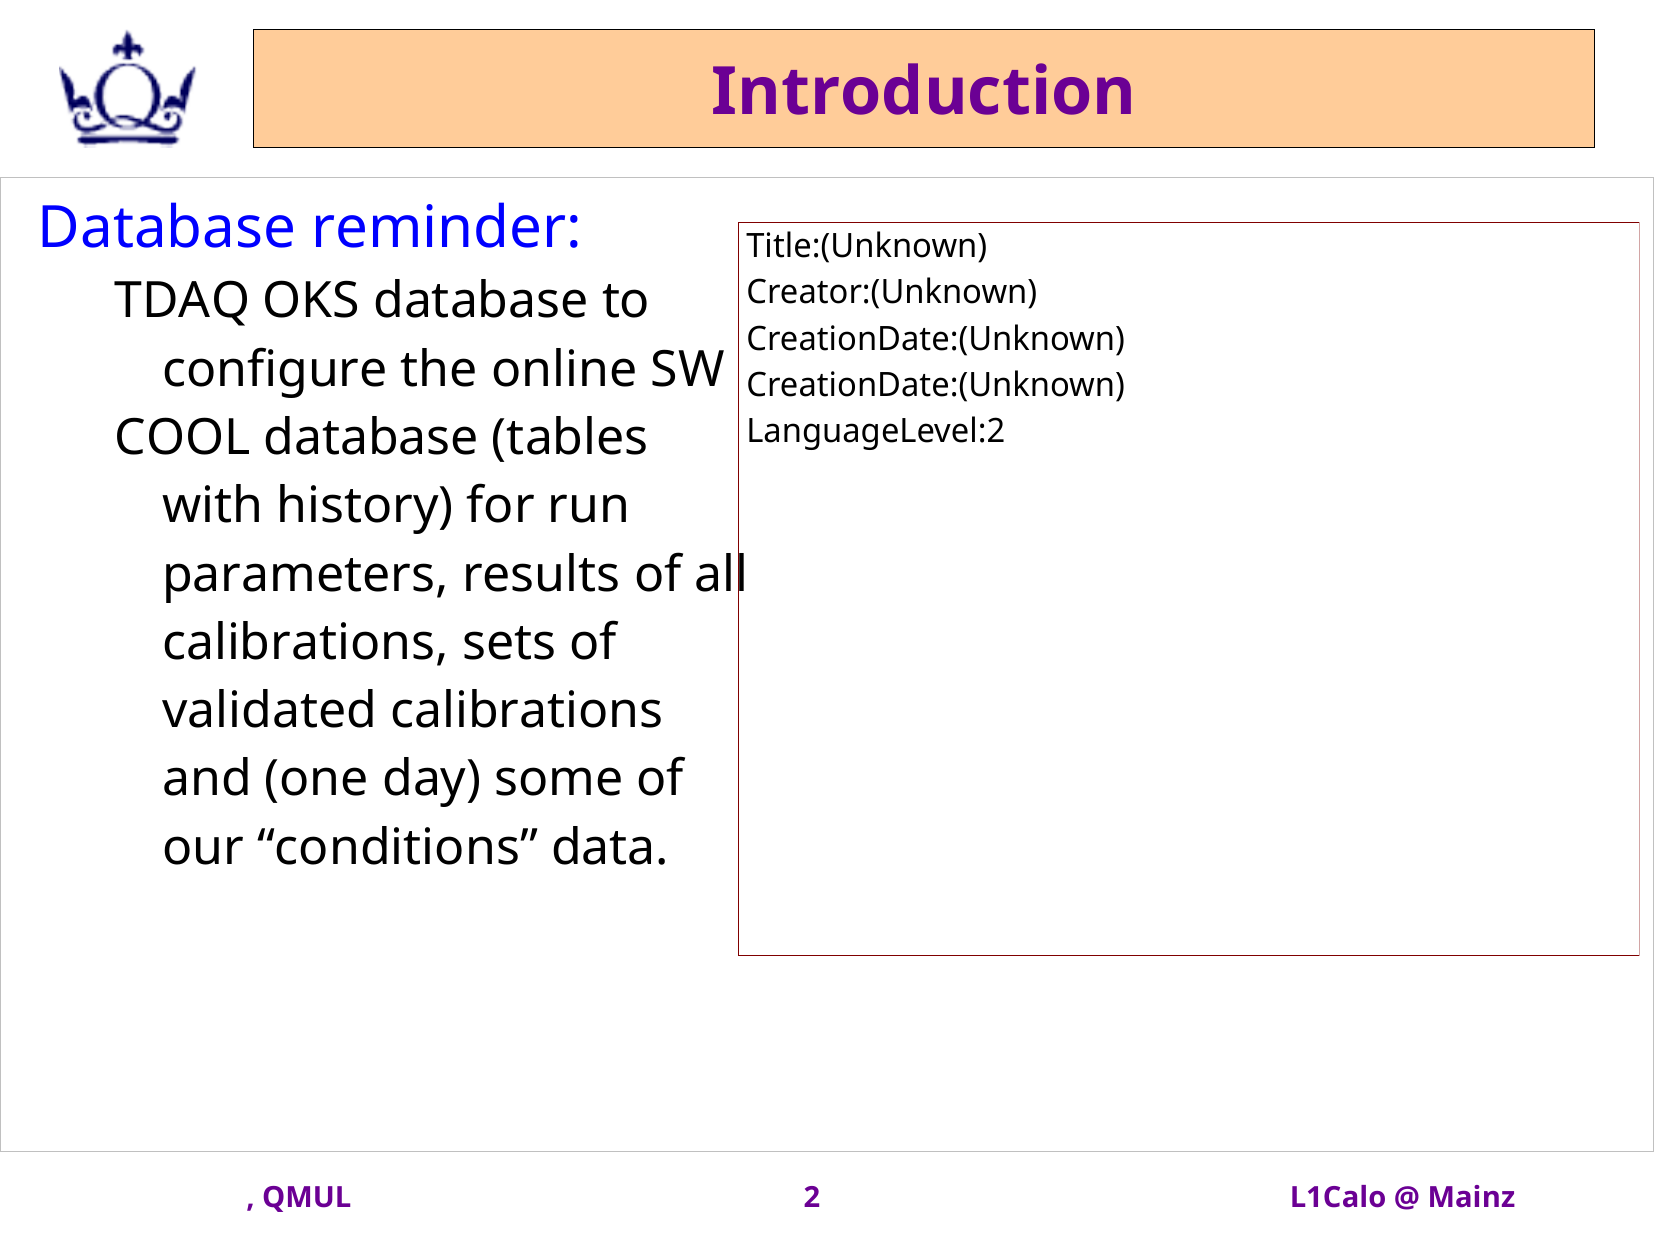

# Introduction
Database reminder:
TDAQ OKS database to configure the online SW
COOL database (tables with history) for run parameters, results of all calibrations, sets of validated calibrations and (one day) some of our “conditions” data.